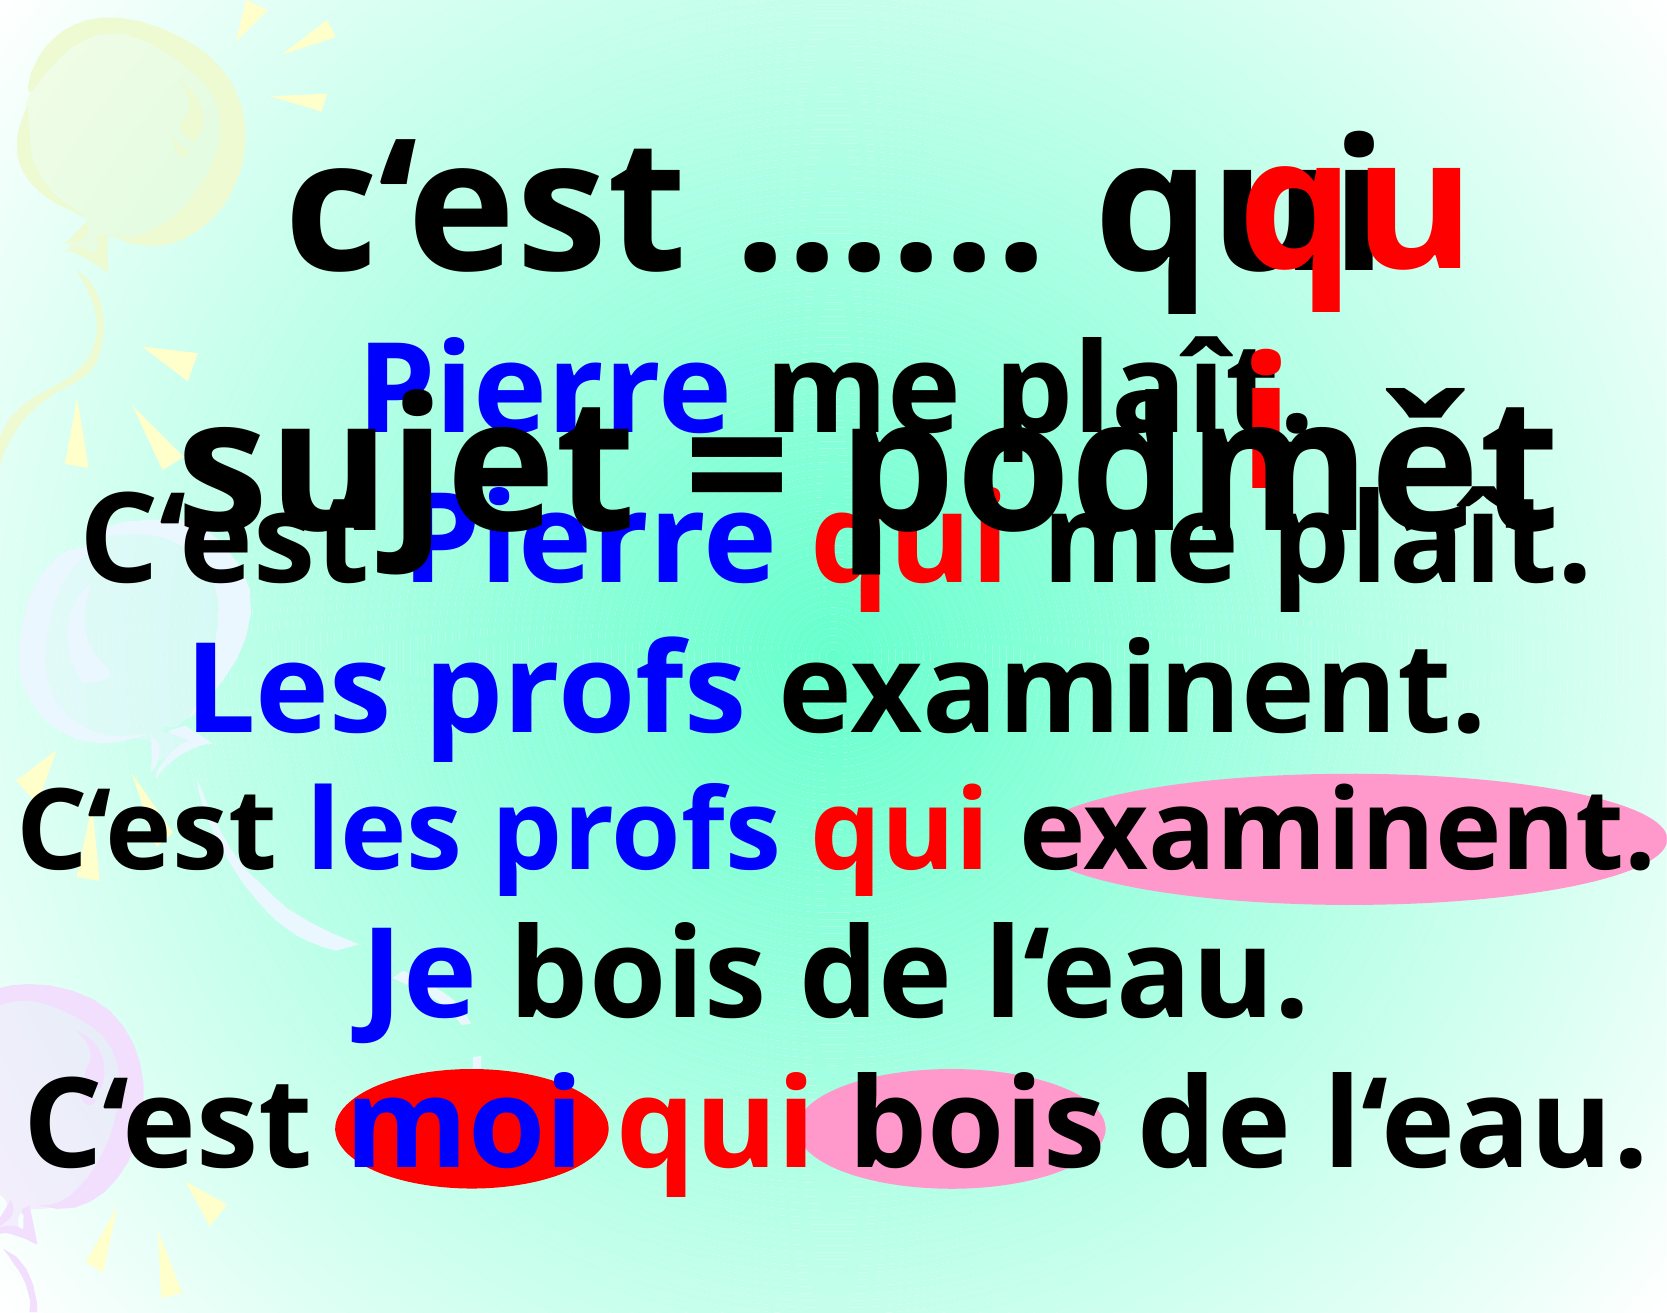

qui
c‘est ...... qui
Pierre me plaît.
C‘est Pierre qui me plaît.
Les profs examinent.
C‘est les profs qui examinent.
Je bois de l‘eau.
C‘est moi qui bois de l‘eau.
sujet = podmět